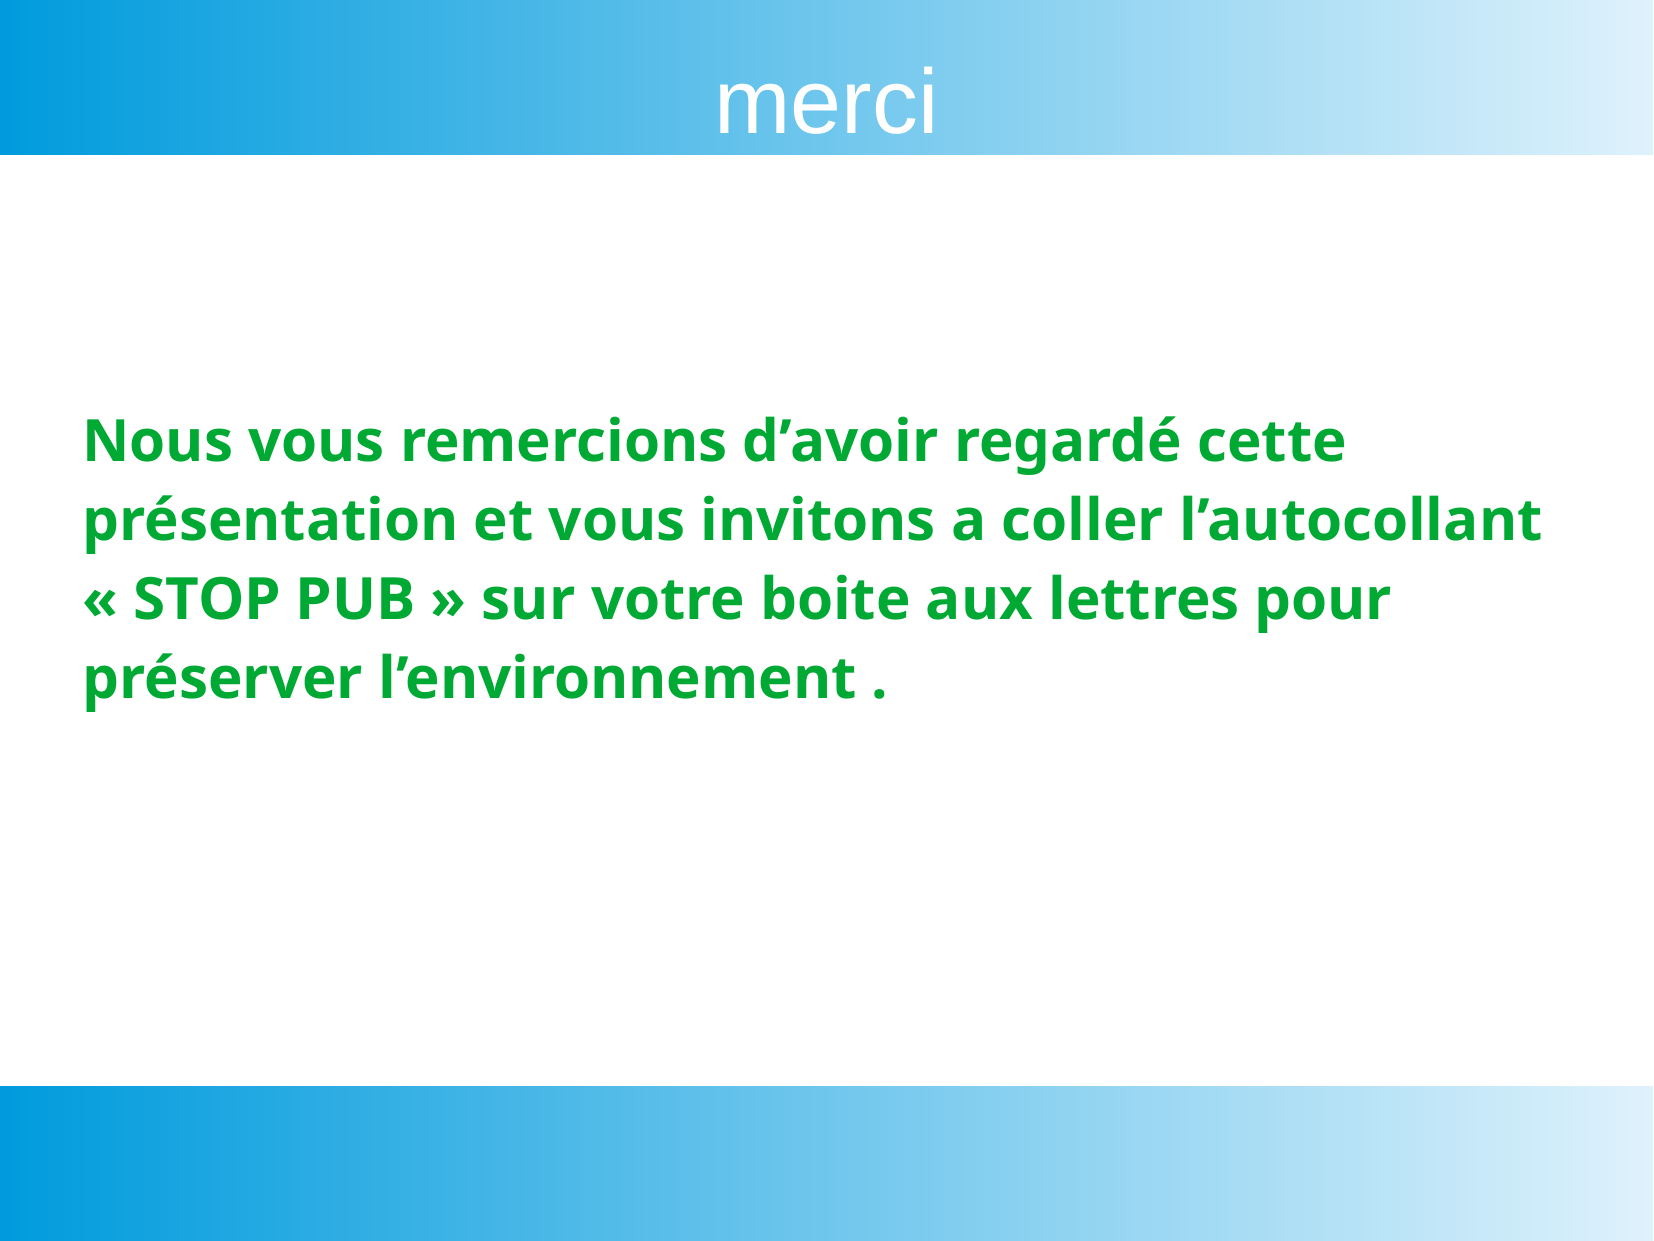

# merci
Nous vous remercions d’avoir regardé cette présentation et vous invitons a coller l’autocollant « STOP PUB » sur votre boite aux lettres pour préserver l’environnement .